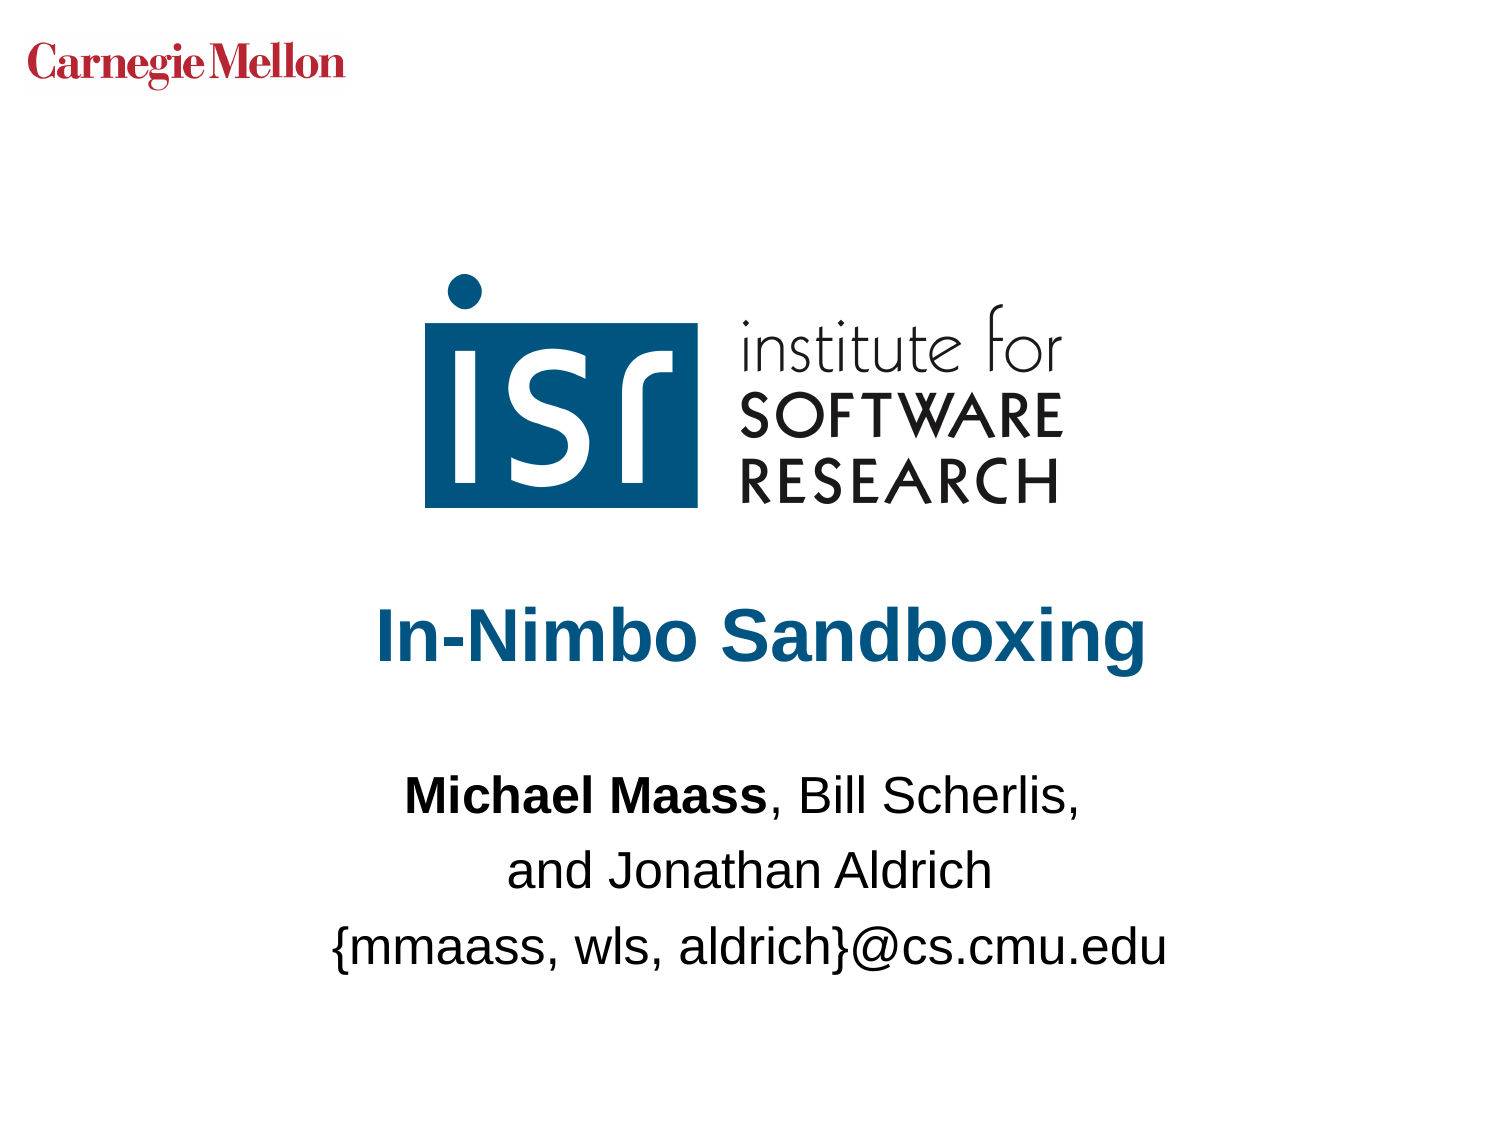

# In-Nimbo Sandboxing
Michael Maass, Bill Scherlis,
and Jonathan Aldrich
{mmaass, wls, aldrich}@cs.cmu.edu